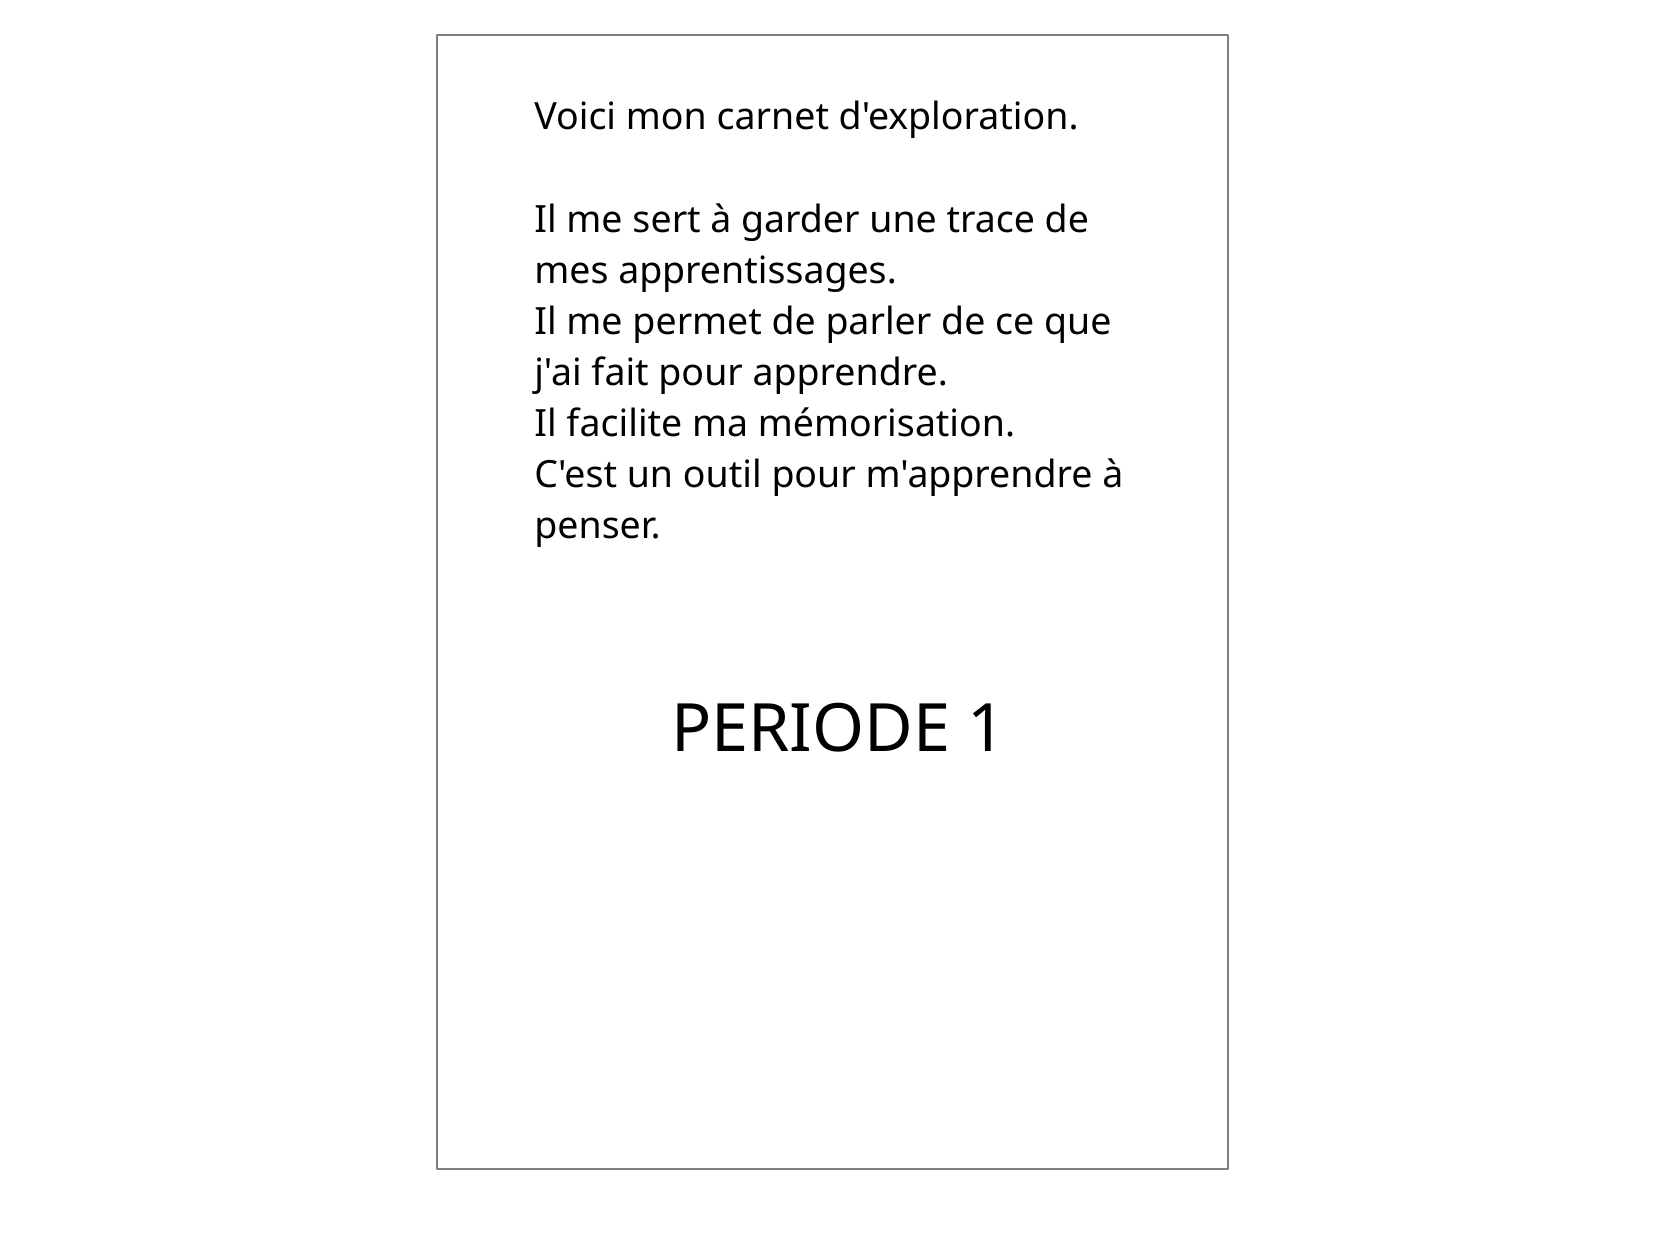

Voici mon carnet d'exploration.
Il me sert à garder une trace de mes apprentissages.
Il me permet de parler de ce que j'ai fait pour apprendre.
Il facilite ma mémorisation.
C'est un outil pour m'apprendre à penser.
PERIODE 1